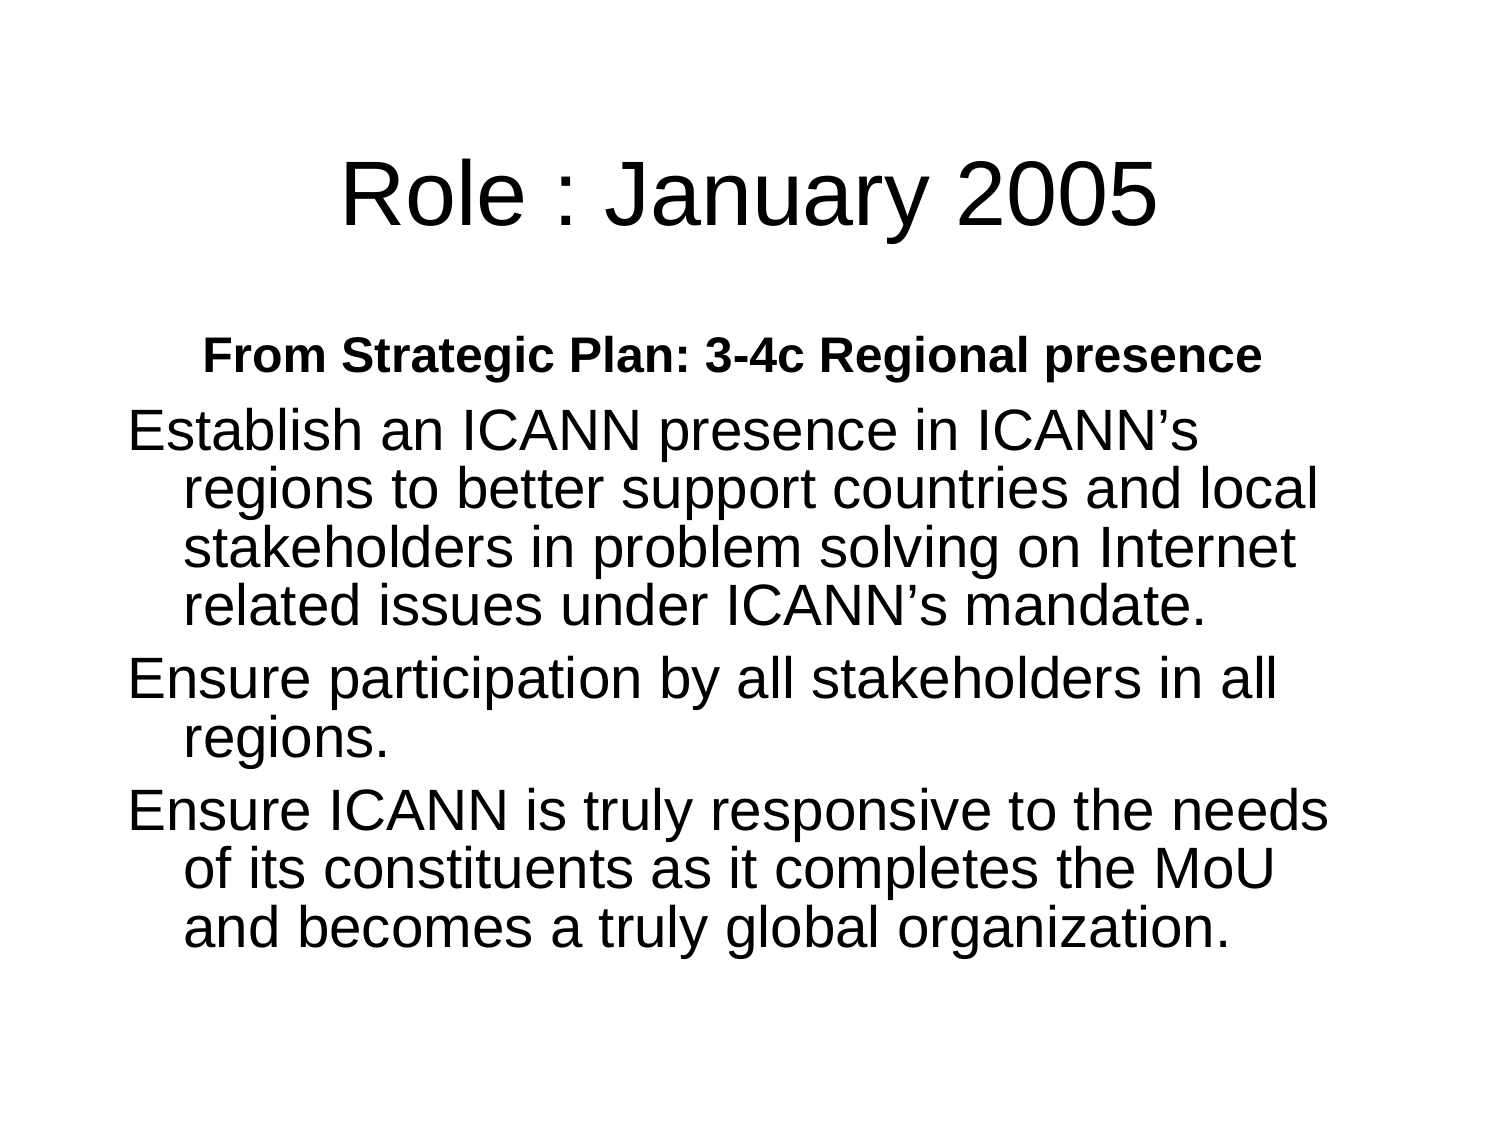

# Role : January 2005
From Strategic Plan: 3-4c Regional presence
Establish an ICANN presence in ICANN’s regions to better support countries and local stakeholders in problem solving on Internet related issues under ICANN’s mandate.
Ensure participation by all stakeholders in all regions.
Ensure ICANN is truly responsive to the needs of its constituents as it completes the MoU and becomes a truly global organization.